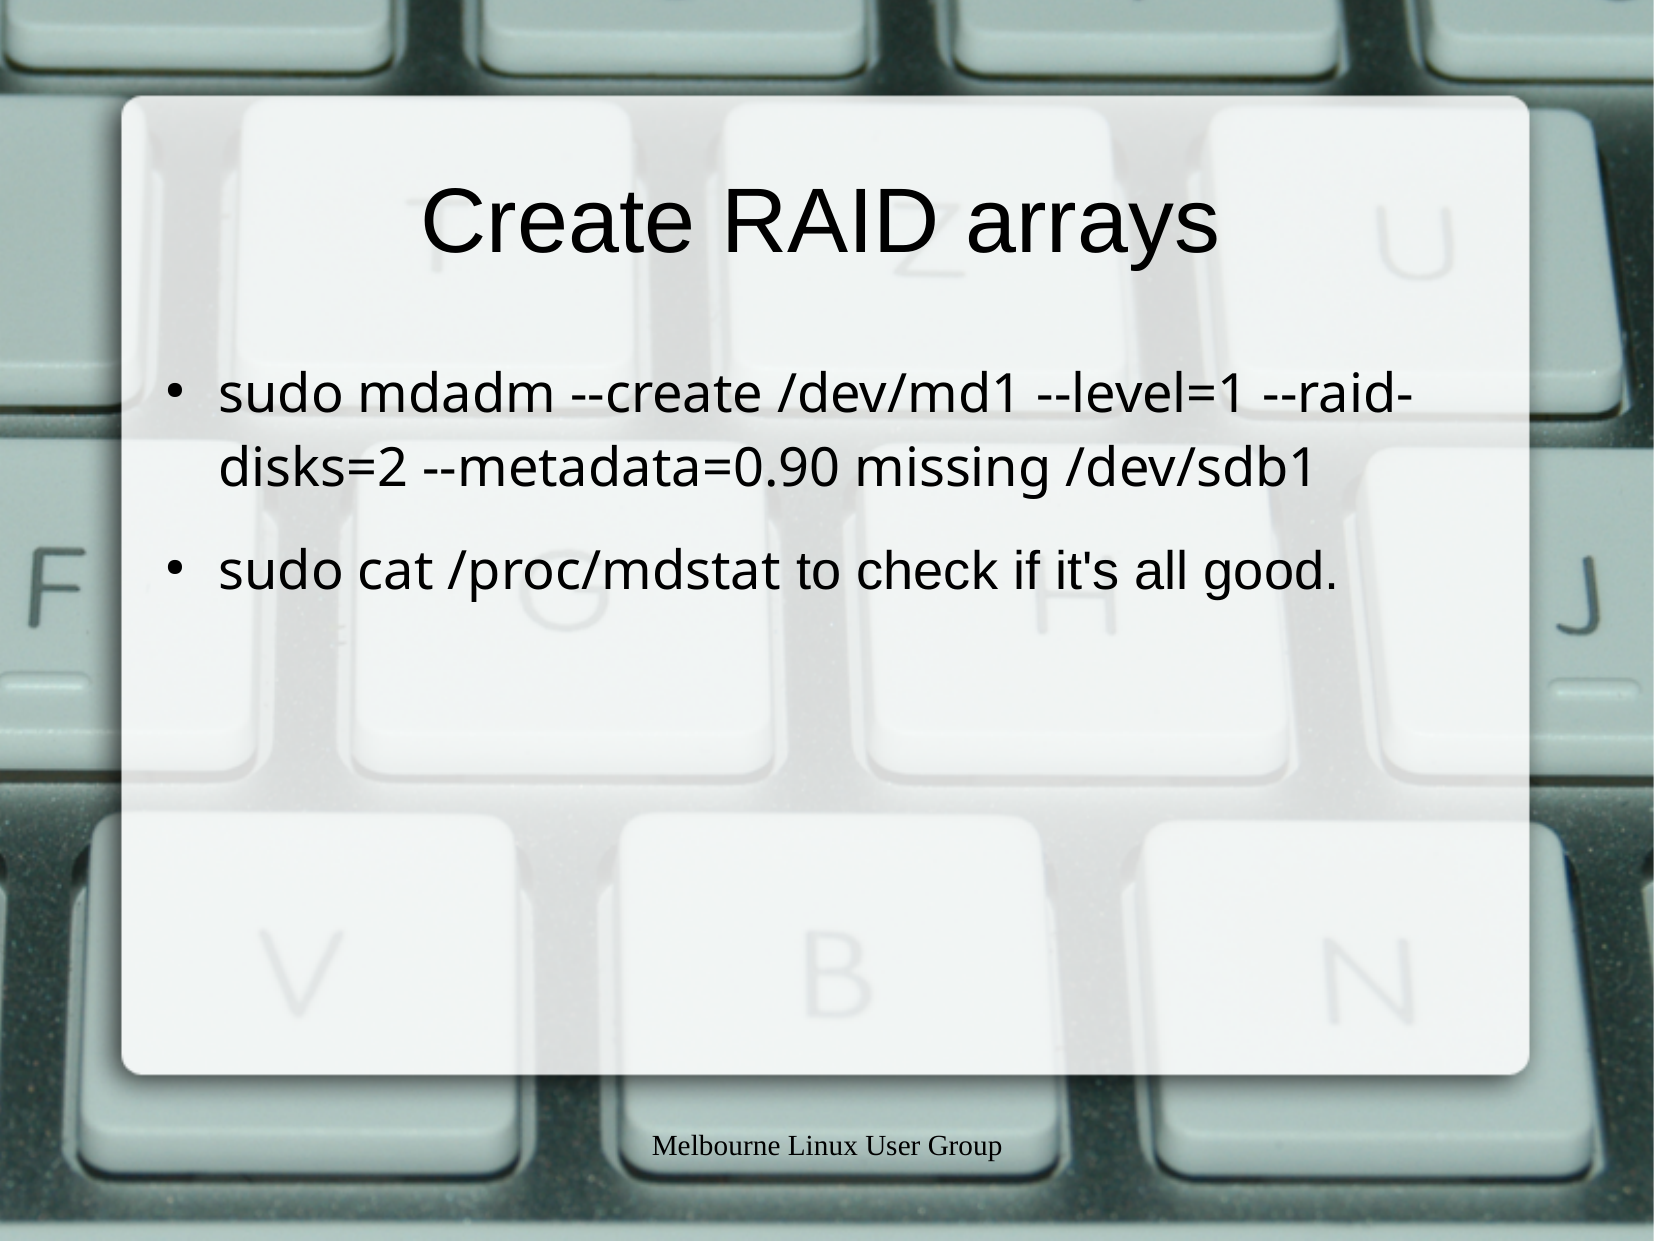

# Create RAID arrays
sudo mdadm --create /dev/md1 --level=1 --raid-disks=2 --metadata=0.90 missing /dev/sdb1
sudo cat /proc/mdstat to check if it's all good.
Melbourne Linux User Group